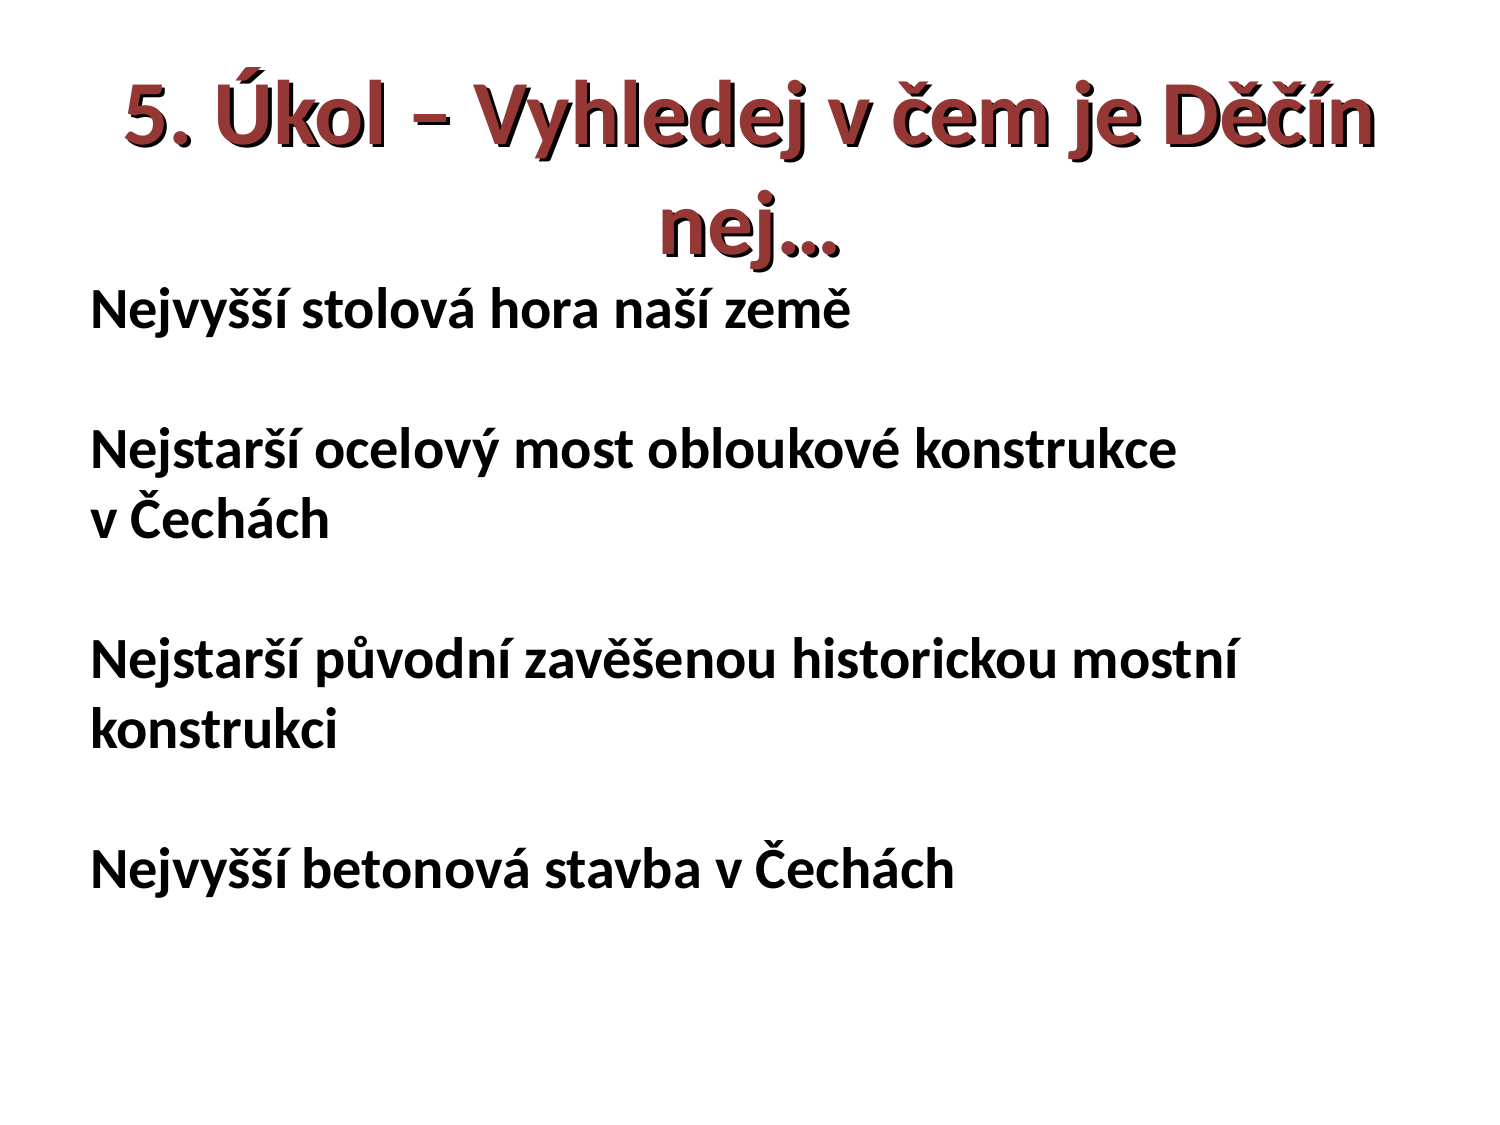

# 5. Úkol – Vyhledej v čem je Děčín nej…
Nejvyšší stolová hora naší země
Nejstarší ocelový most obloukové konstrukce
v Čechách
Nejstarší původní zavěšenou historickou mostní 	konstrukci
Nejvyšší betonová stavba v Čechách